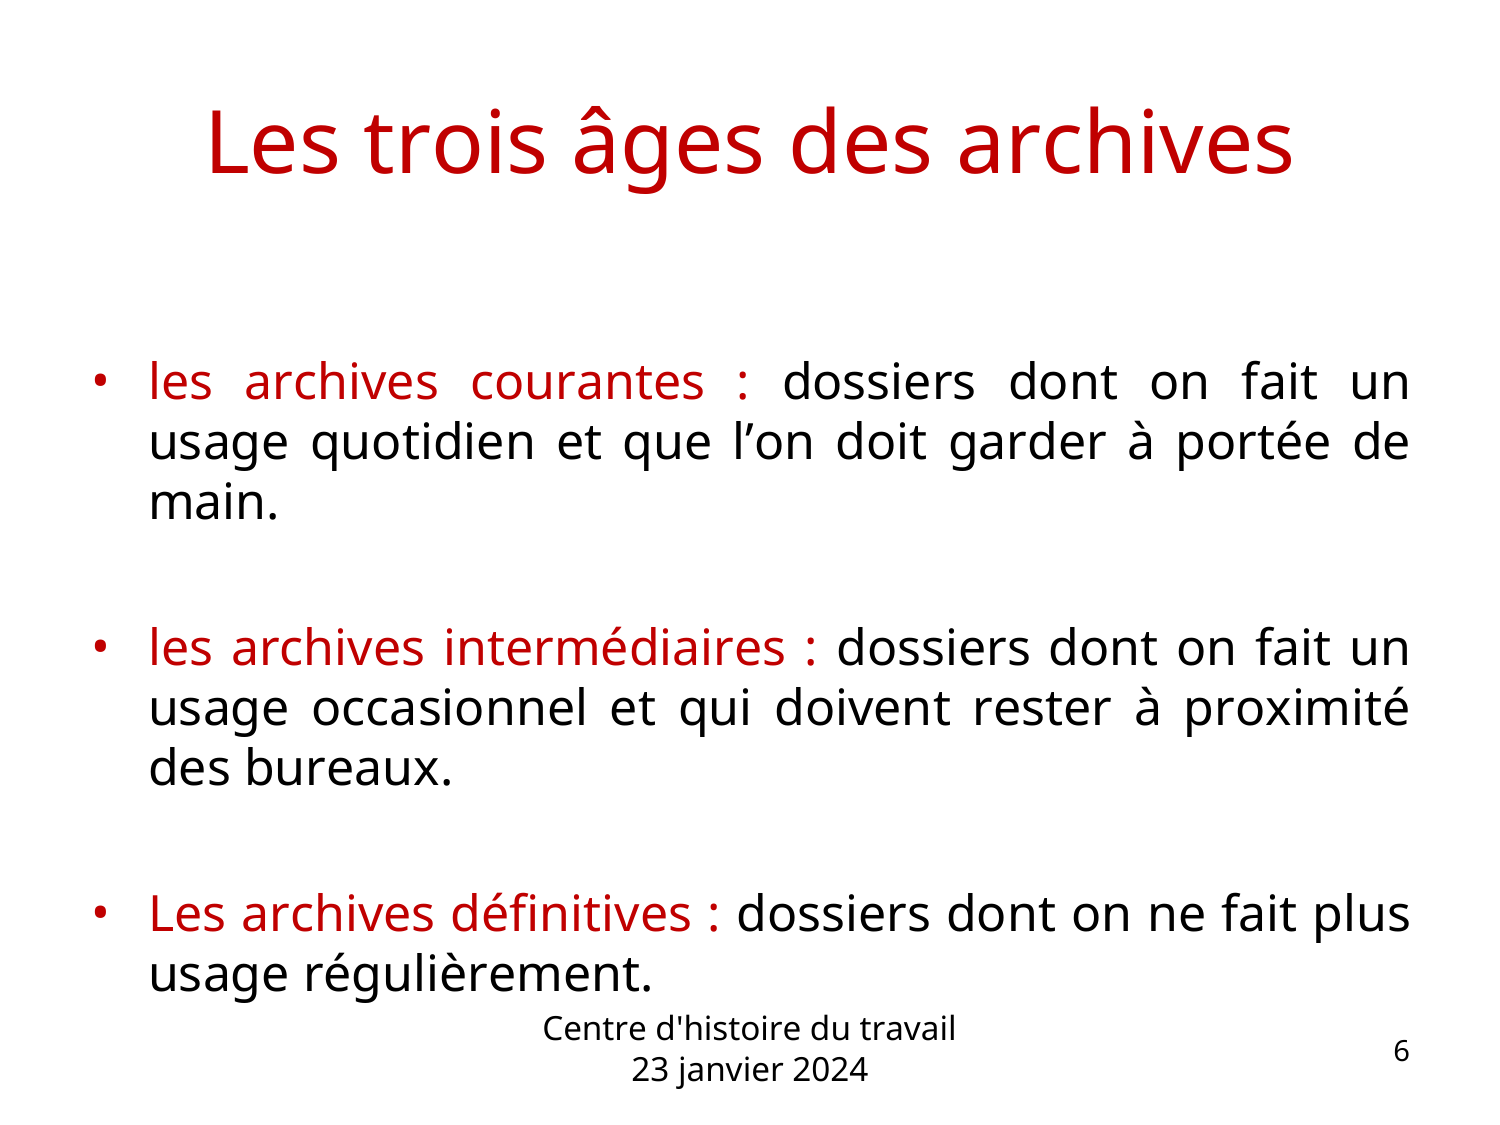

Les trois âges des archives
les archives courantes : dossiers dont on fait un usage quotidien et que l’on doit garder à portée de main.
les archives intermédiaires : dossiers dont on fait un usage occasionnel et qui doivent rester à proximité des bureaux.
Les archives définitives : dossiers dont on ne fait plus usage régulièrement.
Centre d'histoire du travail
23 janvier 2024